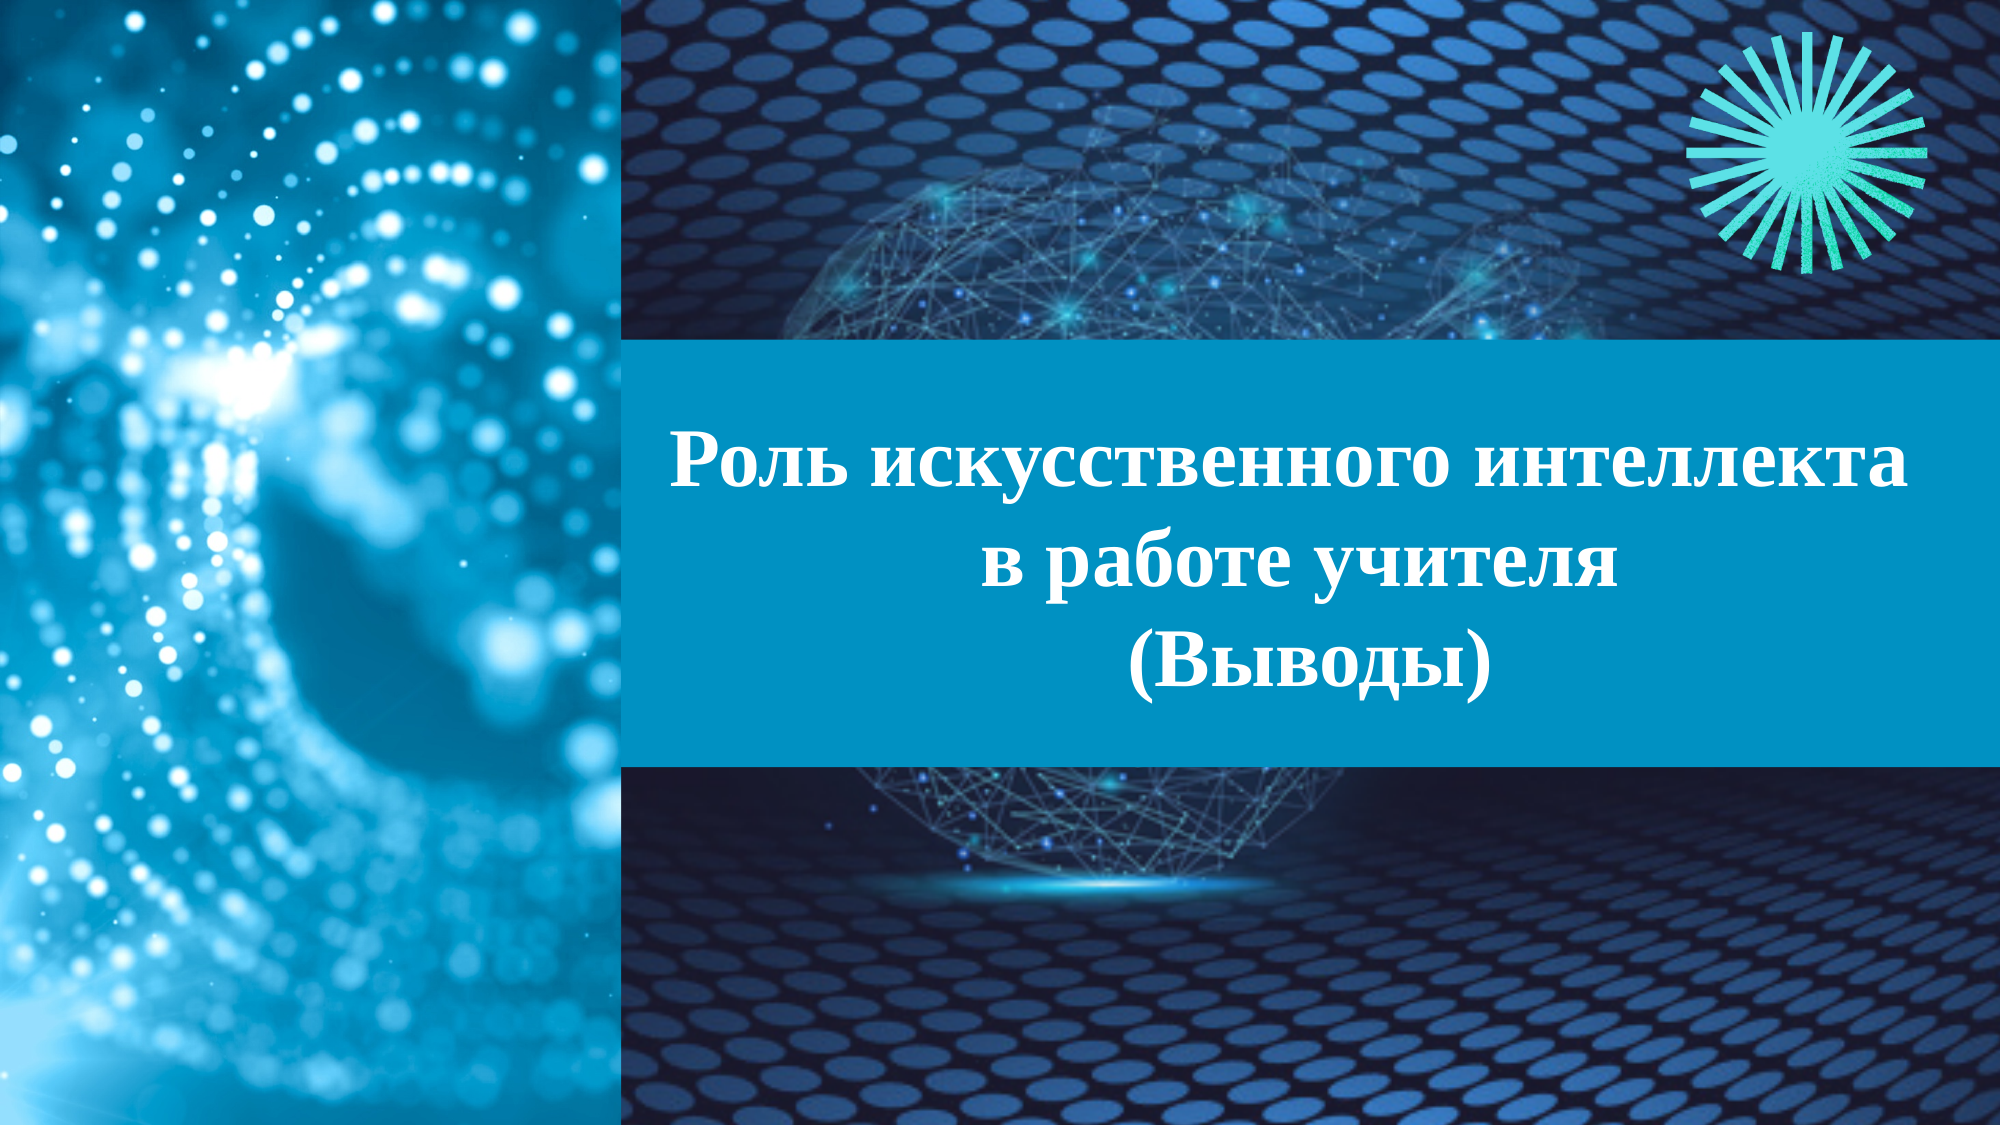

Роль искусственного интеллекта
в работе учителя
(Выводы)